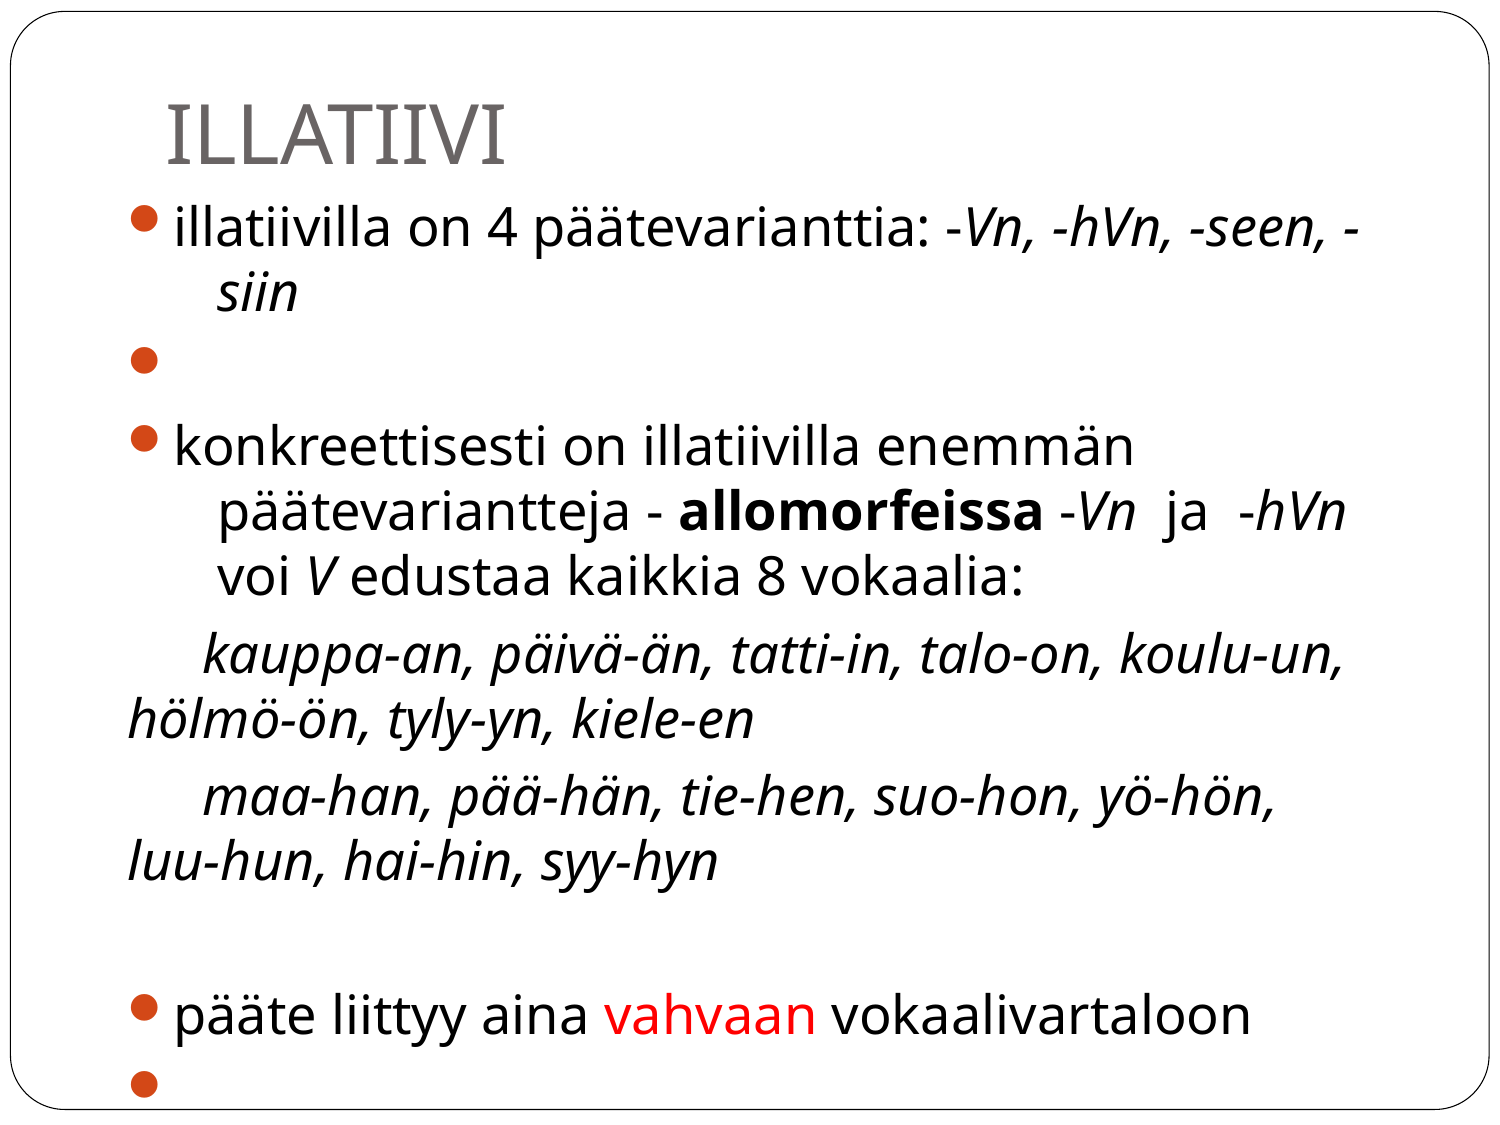

# ILLATIIVI
illatiivilla on 4 päätevarianttia: -Vn, -hVn, -seen, -siin
konkreettisesti on illatiivilla enemmän päätevariantteja - allomorfeissa -Vn ja -hVn voi V edustaa kaikkia 8 vokaalia:
	kauppa-an, päivä-än, tatti-in, talo-on, koulu-un, 	hölmö-ön, tyly-yn, kiele-en
	maa-han, pää-hän, tie-hen, suo-hon, yö-hön, 	luu-hun, hai-hin, syy-hyn
pääte liittyy aina vahvaan vokaalivartaloon